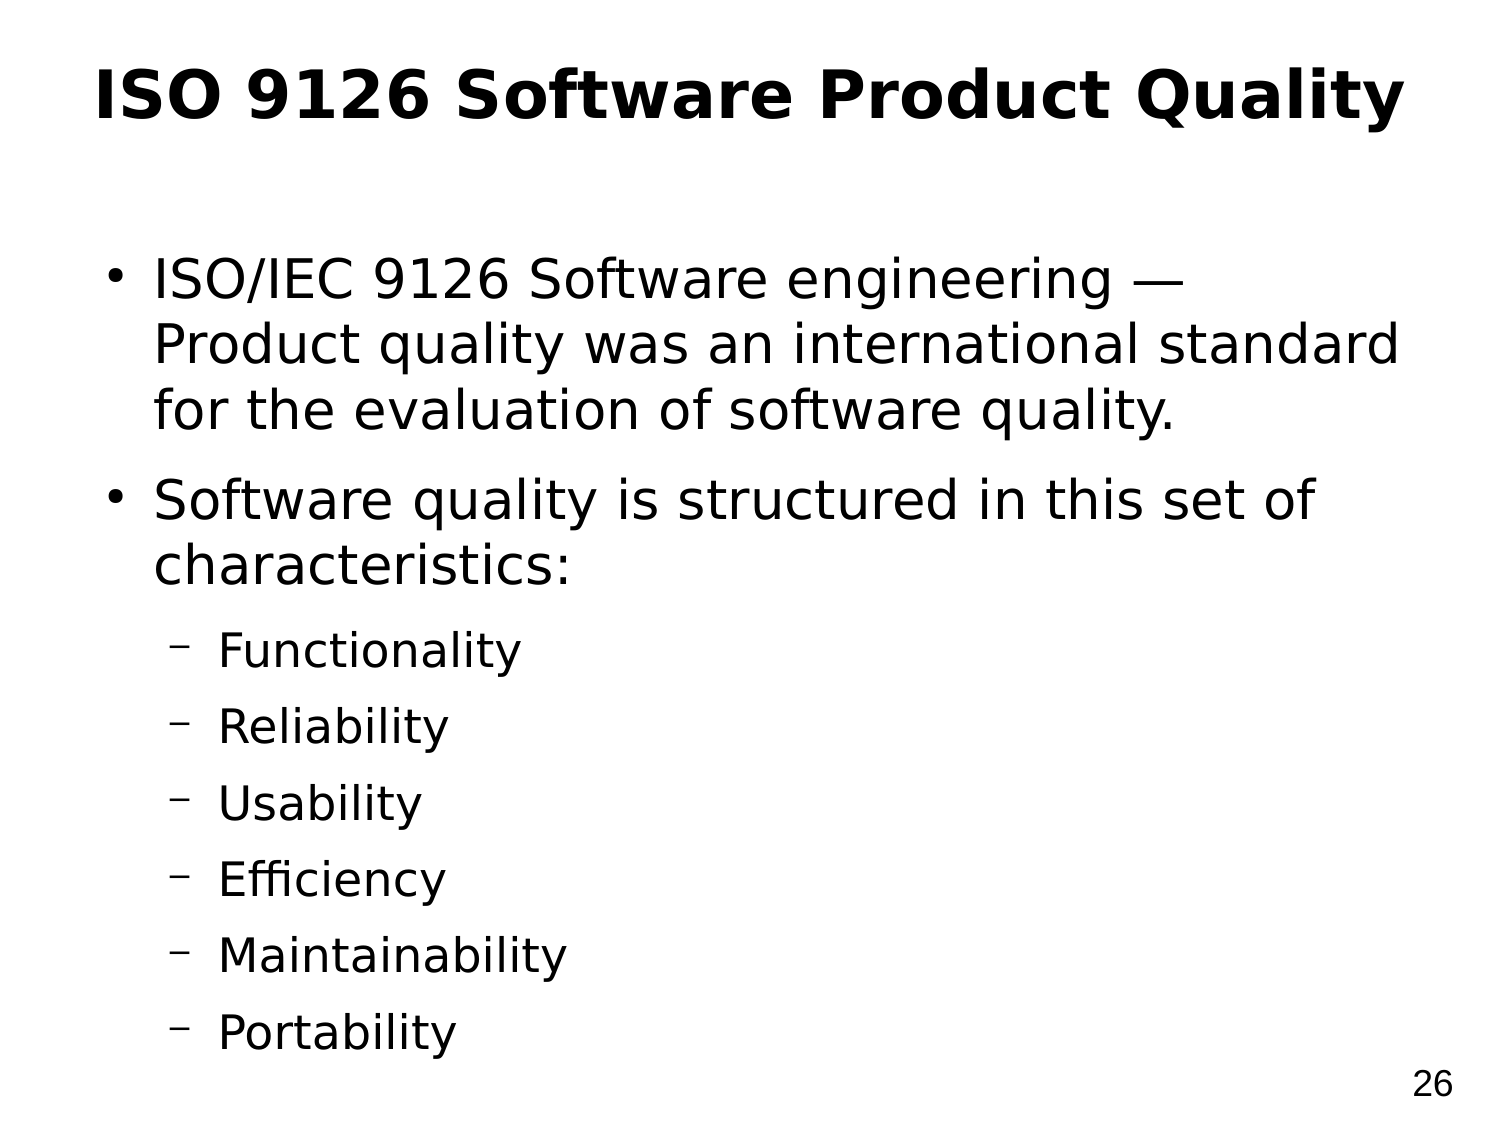

# ISO 9126 Software Product Quality
ISO/IEC 9126 Software engineering — Product quality was an international standard for the evaluation of software quality.
Software quality is structured in this set of characteristics:
Functionality
Reliability
Usability
Efficiency
Maintainability
Portability